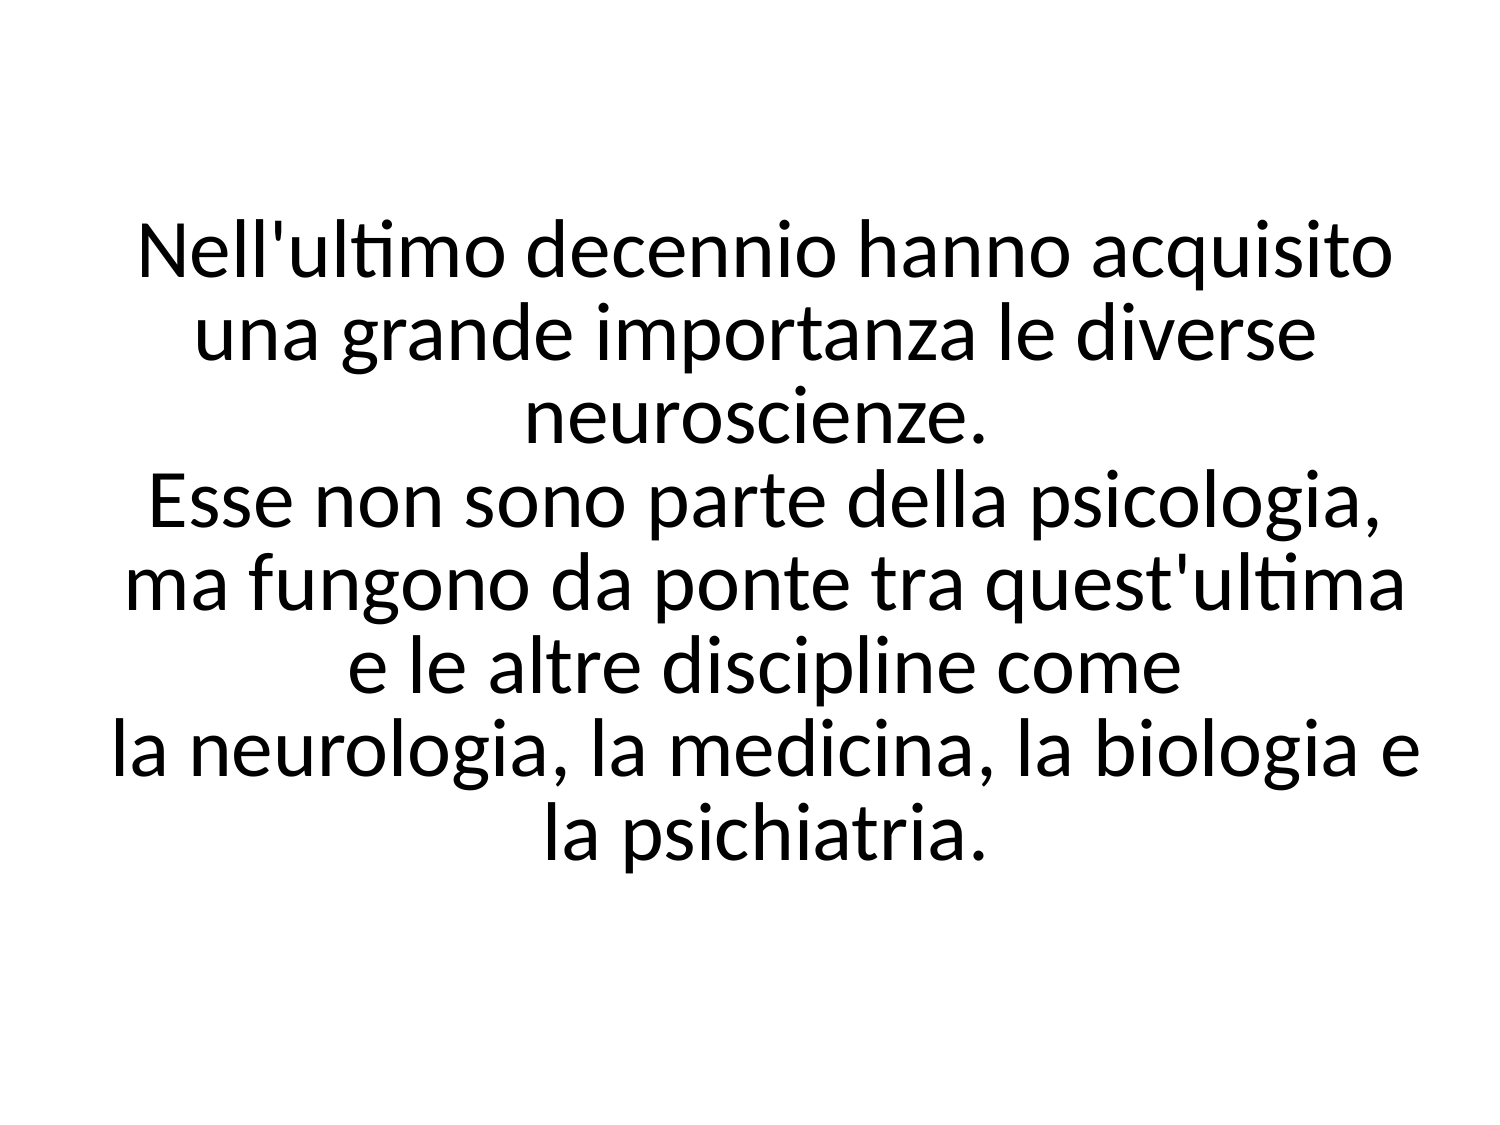

# Nell'ultimo decennio hanno acquisito una grande importanza le diverse neuroscienze. Esse non sono parte della psicologia, ma fungono da ponte tra quest'ultima e le altre discipline come la neurologia, la medicina, la biologia e la psichiatria.